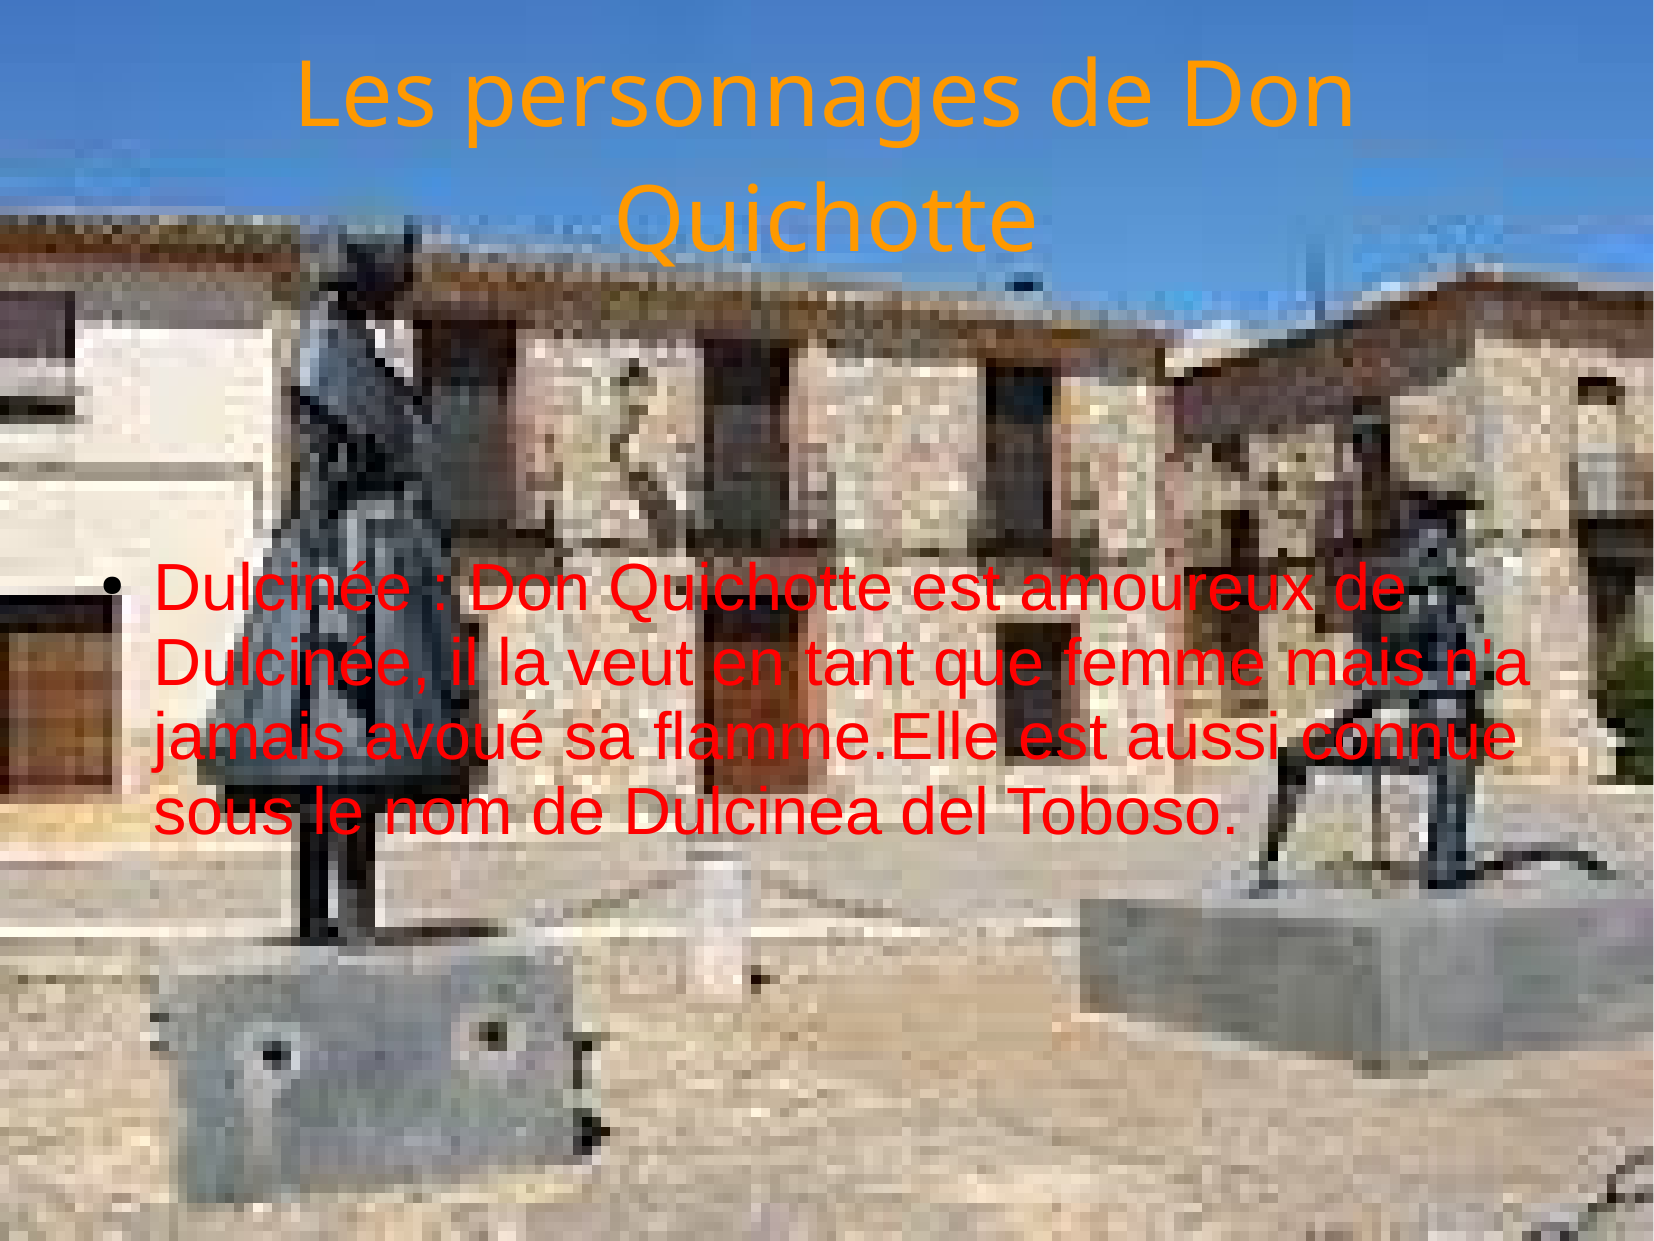

# Les personnages de Don Quichotte
Dulcinée : Don Quichotte est amoureux de Dulcinée, il la veut en tant que femme mais n'a jamais avoué sa flamme.Elle est aussi connue sous le nom de Dulcinea del Toboso.